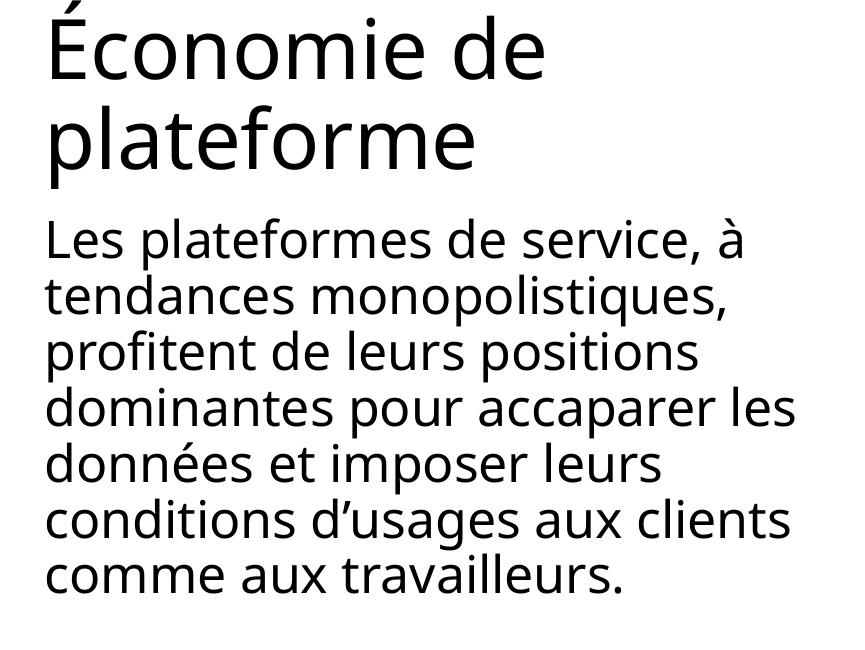

# Économie de plateforme
Les plateformes de service, à tendances monopolistiques, profitent de leurs positions dominantes pour accaparer les données et imposer leurs conditions d’usages aux clients comme aux travailleurs.